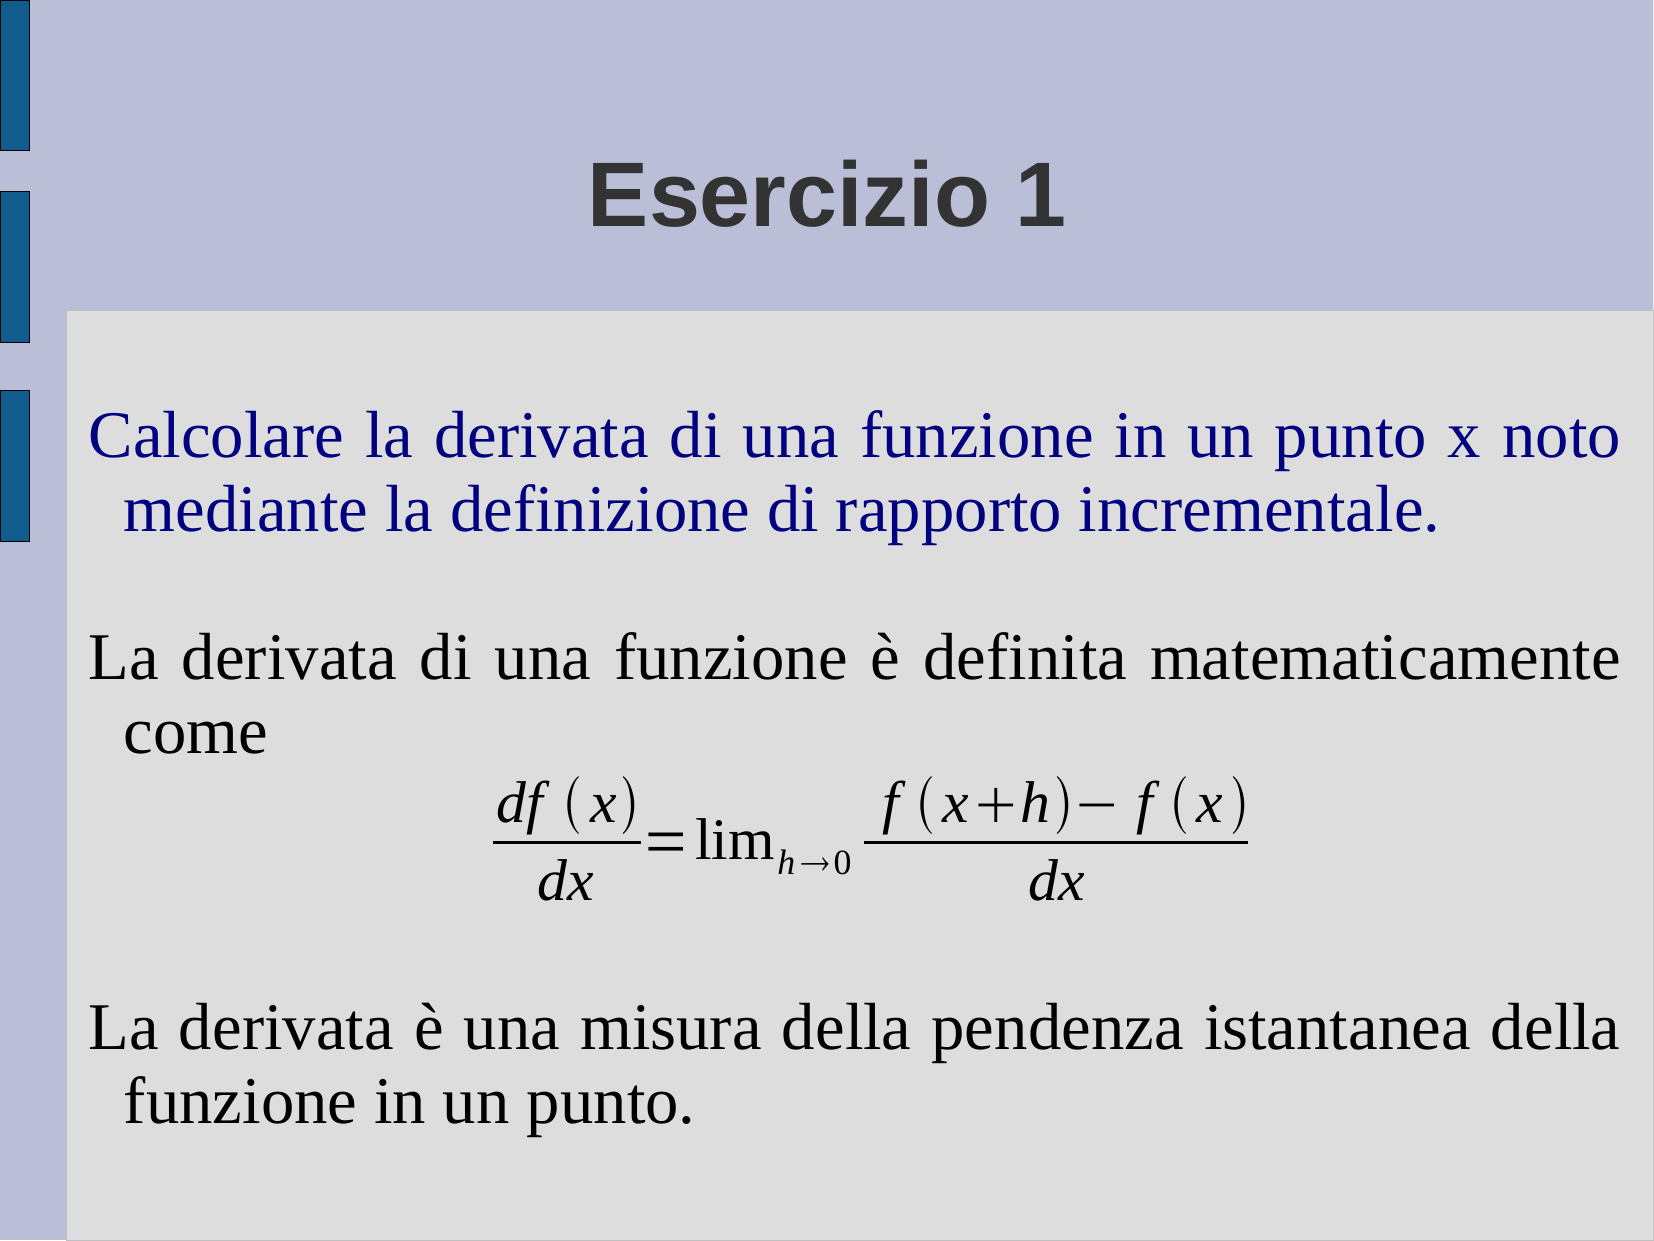

# Esercizio 1
Calcolare la derivata di una funzione in un punto x noto mediante la definizione di rapporto incrementale.
La derivata di una funzione è definita matematicamente come
La derivata è una misura della pendenza istantanea della funzione in un punto.